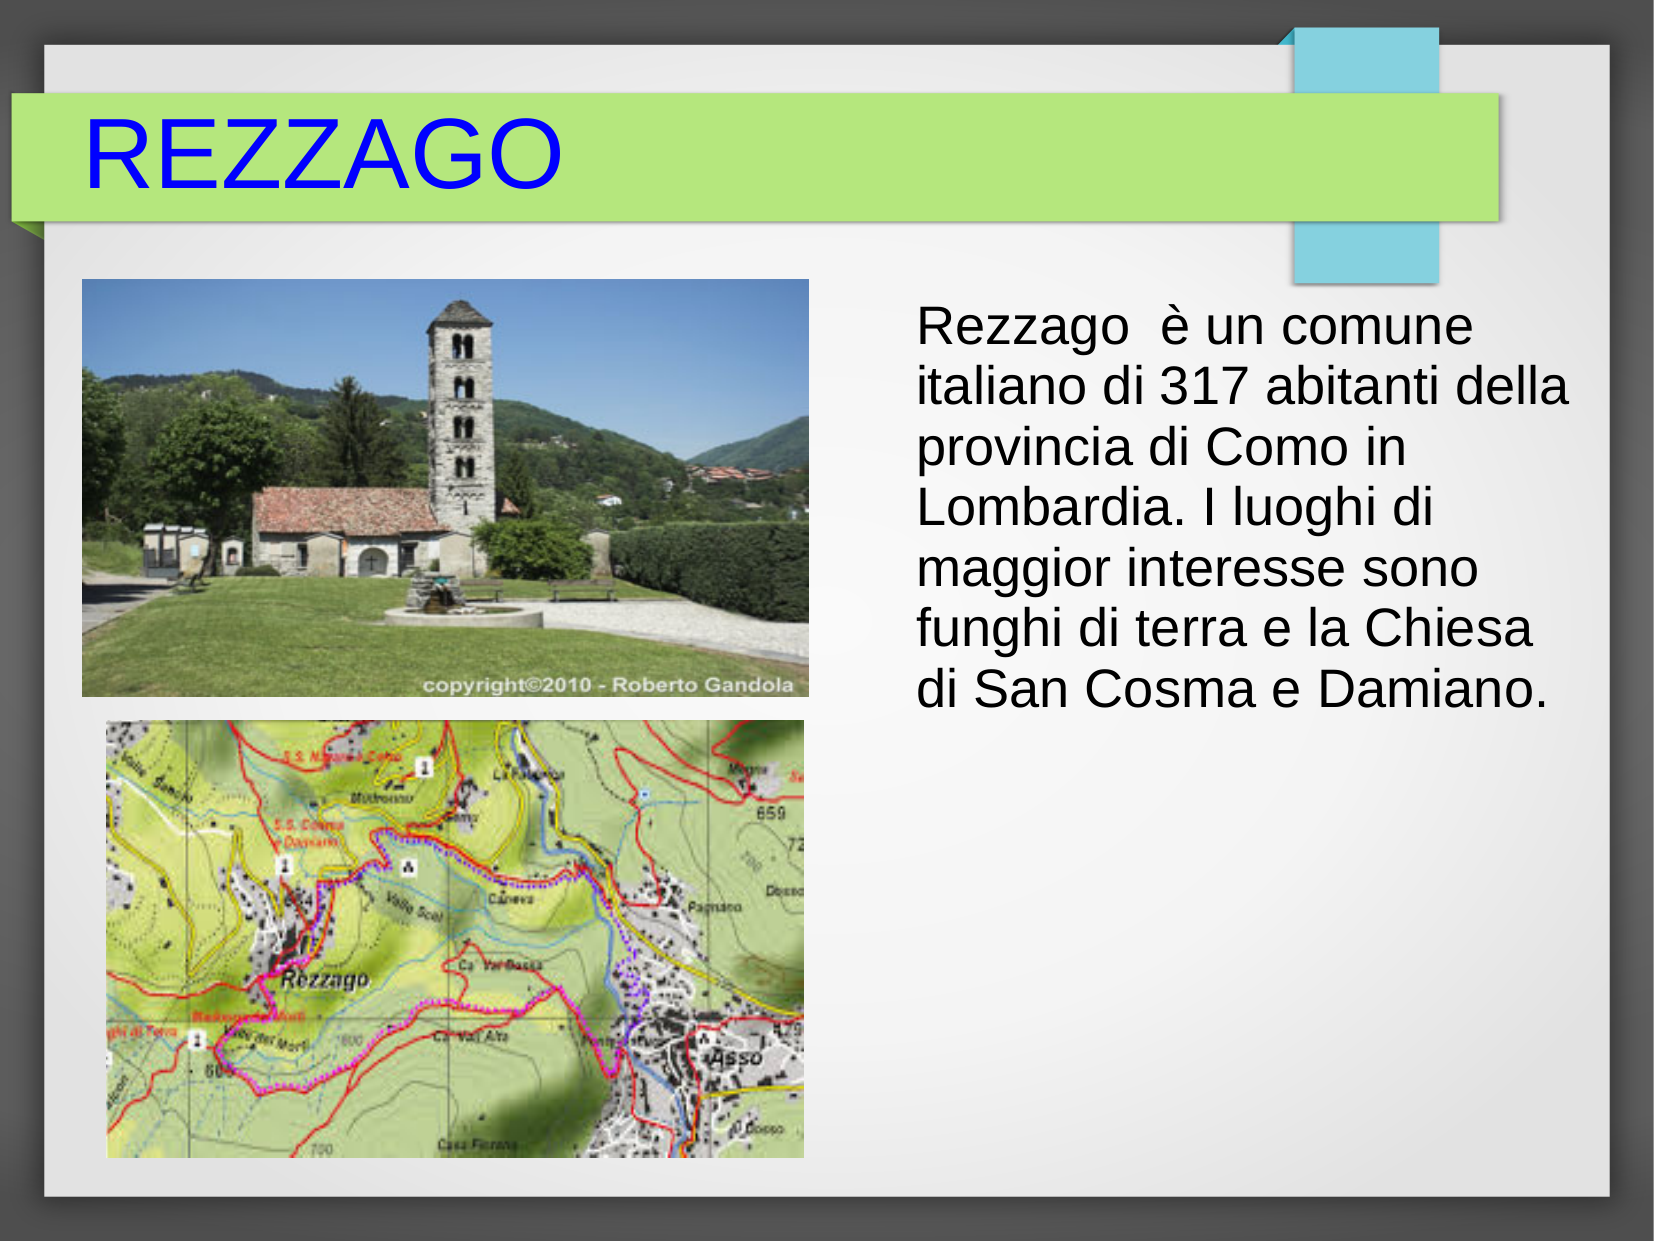

# REZZAGO
Rezzago è un comune italiano di 317 abitanti della provincia di Como in Lombardia. I luoghi di maggior interesse sono funghi di terra e la Chiesa di San Cosma e Damiano.